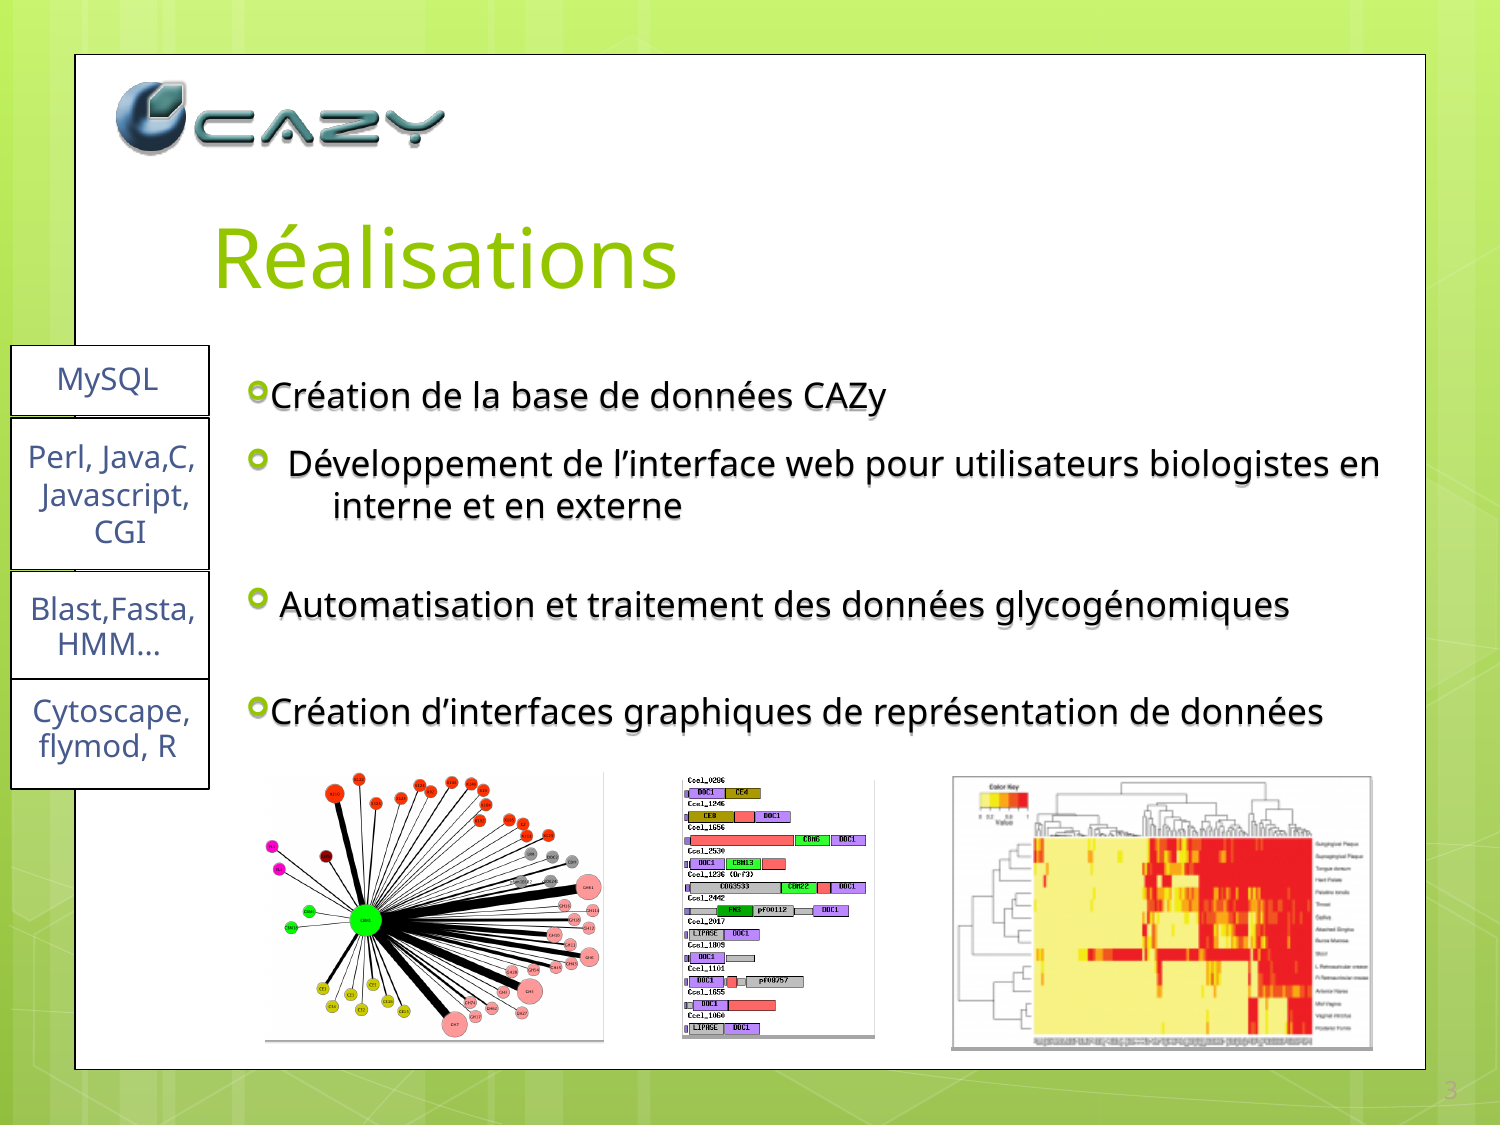

Réalisations
# Création de la base de données CAZy
Développement de l’interface web pour utilisateurs biologistes en interne et en externe
 Automatisation et traitement des données glycogénomiques
Création d’interfaces graphiques de représentation de données
MySQL
Perl, Java,C,
Javascript,
 CGI
Blast,Fasta, HMM…
Cytoscape, flymod, R